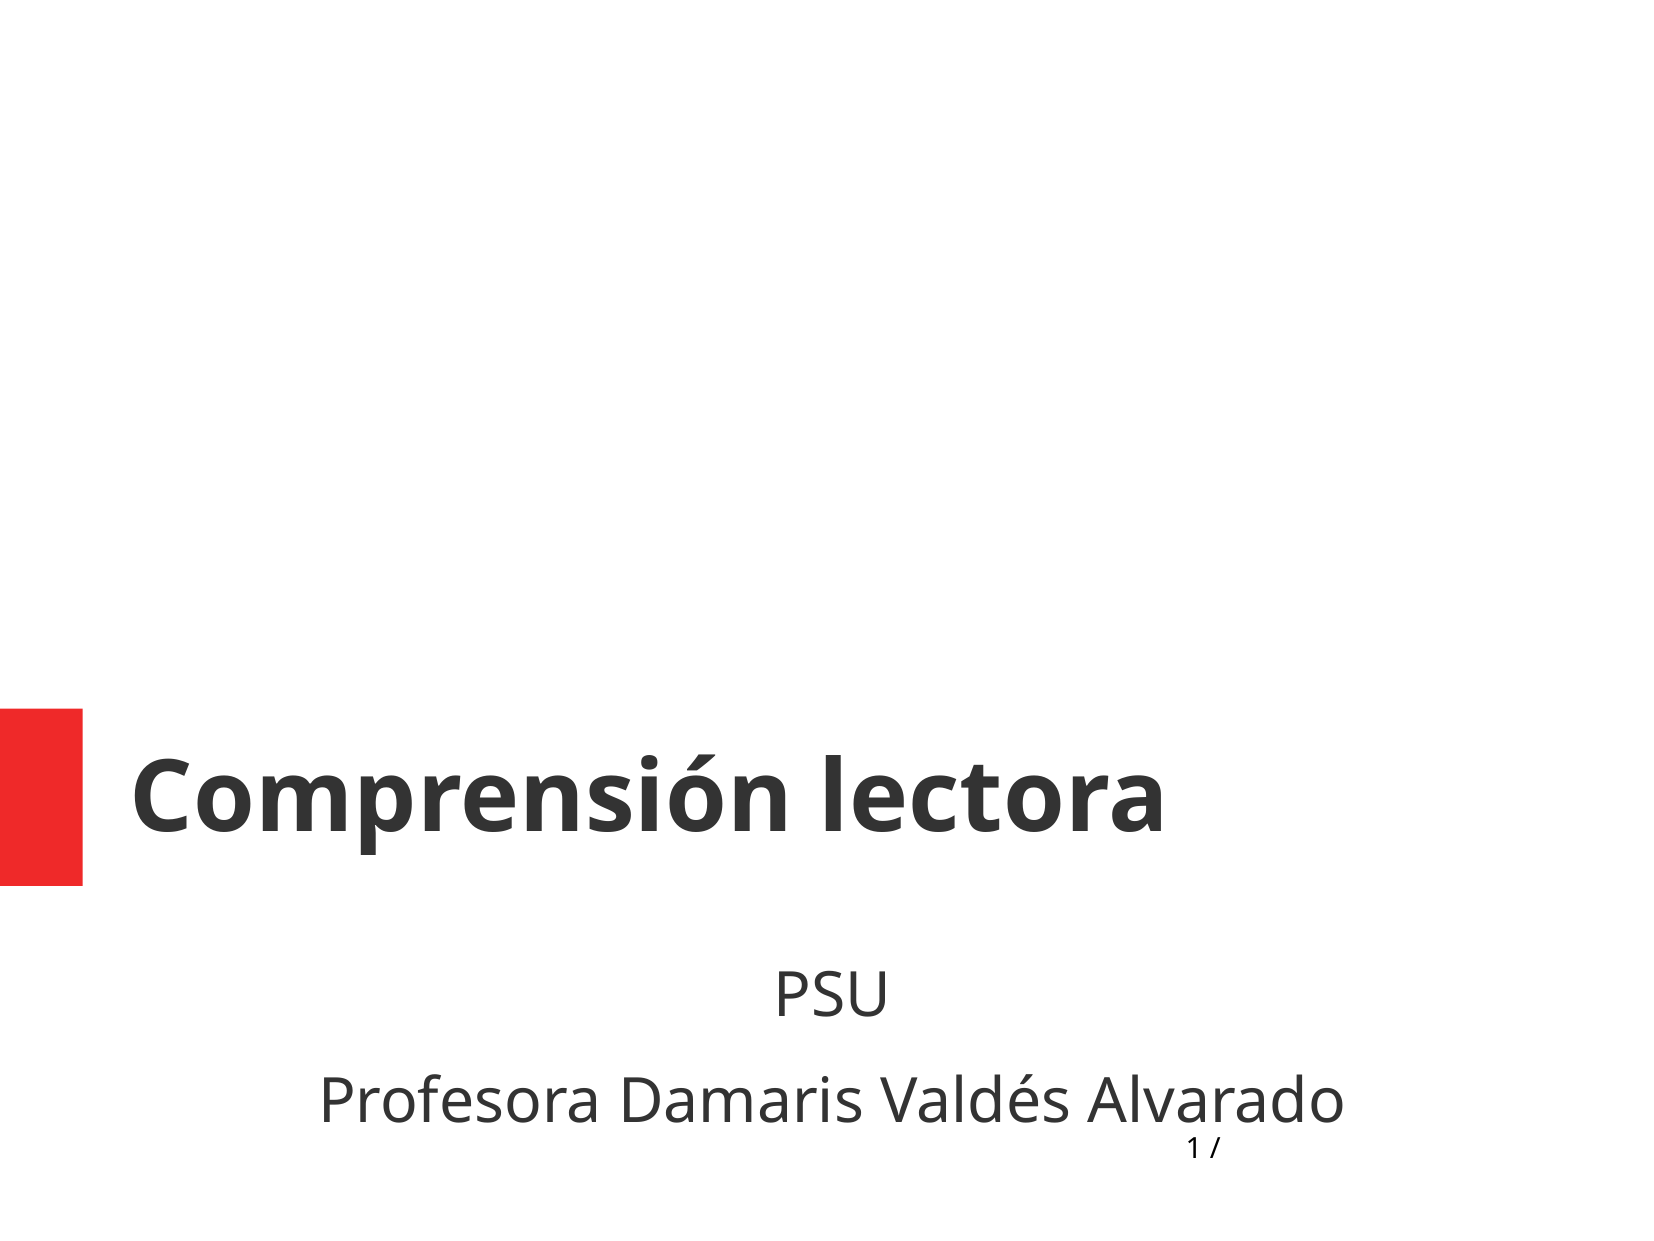

# Comprensión lectora
PSU
Profesora Damaris Valdés Alvarado